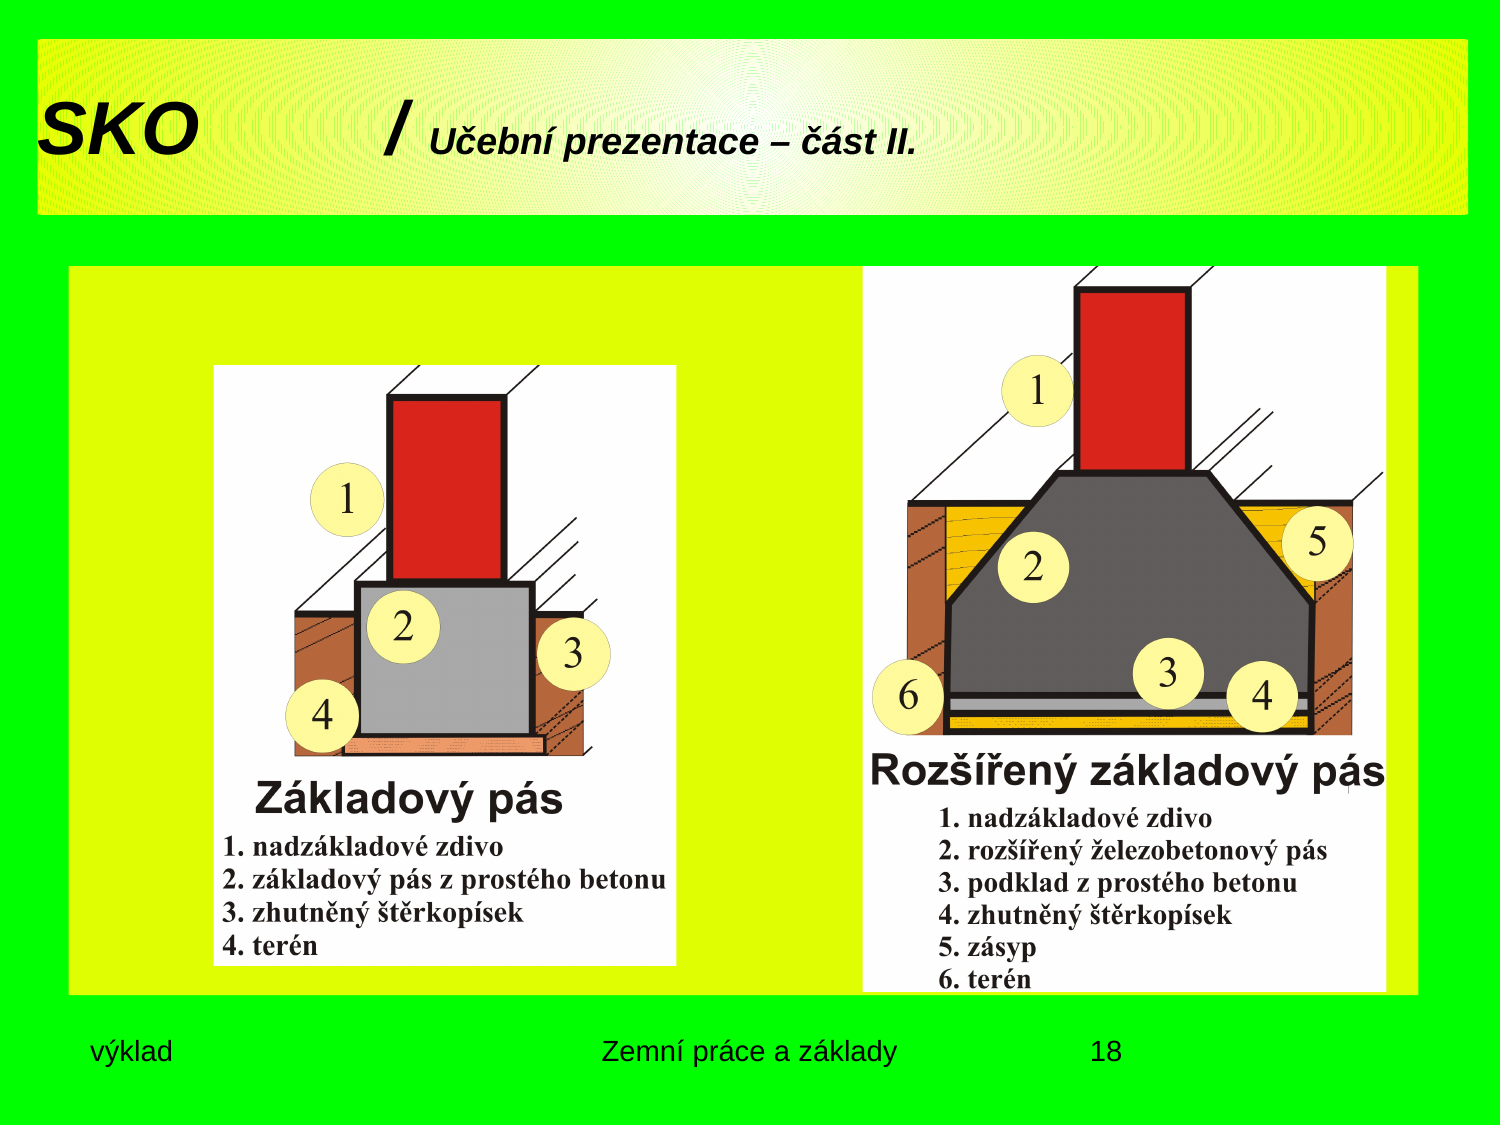

SKO / Učební prezentace – část II.
výklad
Zemní práce a základy